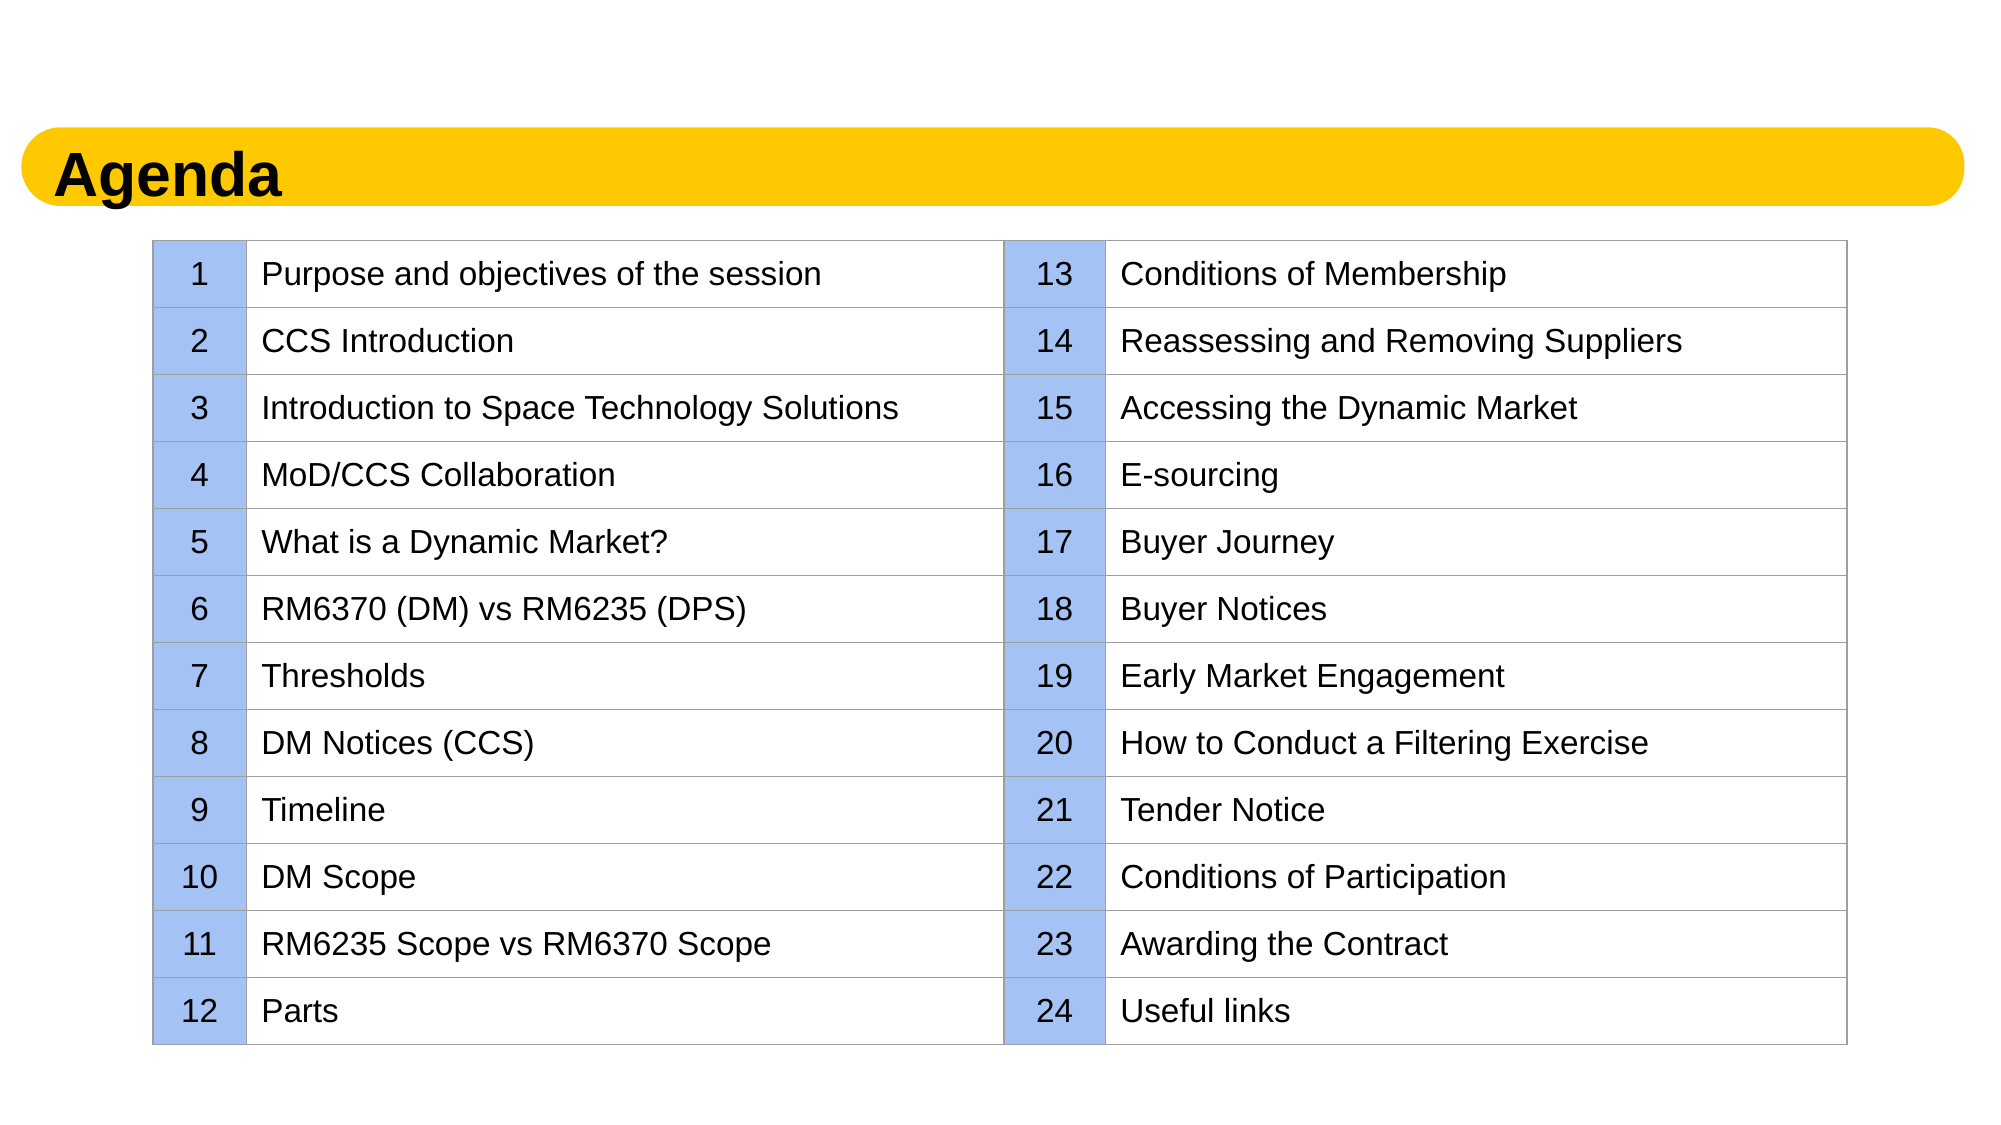

Agenda
| 1 | Purpose and objectives of the session | 13 | Conditions of Membership |
| --- | --- | --- | --- |
| 2 | CCS Introduction | 14 | Reassessing and Removing Suppliers |
| 3 | Introduction to Space Technology Solutions | 15 | Accessing the Dynamic Market |
| 4 | MoD/CCS Collaboration | 16 | E-sourcing |
| 5 | What is a Dynamic Market? | 17 | Buyer Journey |
| 6 | RM6370 (DM) vs RM6235 (DPS) | 18 | Buyer Notices |
| 7 | Thresholds | 19 | Early Market Engagement |
| 8 | DM Notices (CCS) | 20 | How to Conduct a Filtering Exercise |
| 9 | Timeline | 21 | Tender Notice |
| 10 | DM Scope | 22 | Conditions of Participation |
| 11 | RM6235 Scope vs RM6370 Scope | 23 | Awarding the Contract |
| 12 | Parts | 24 | Useful links |